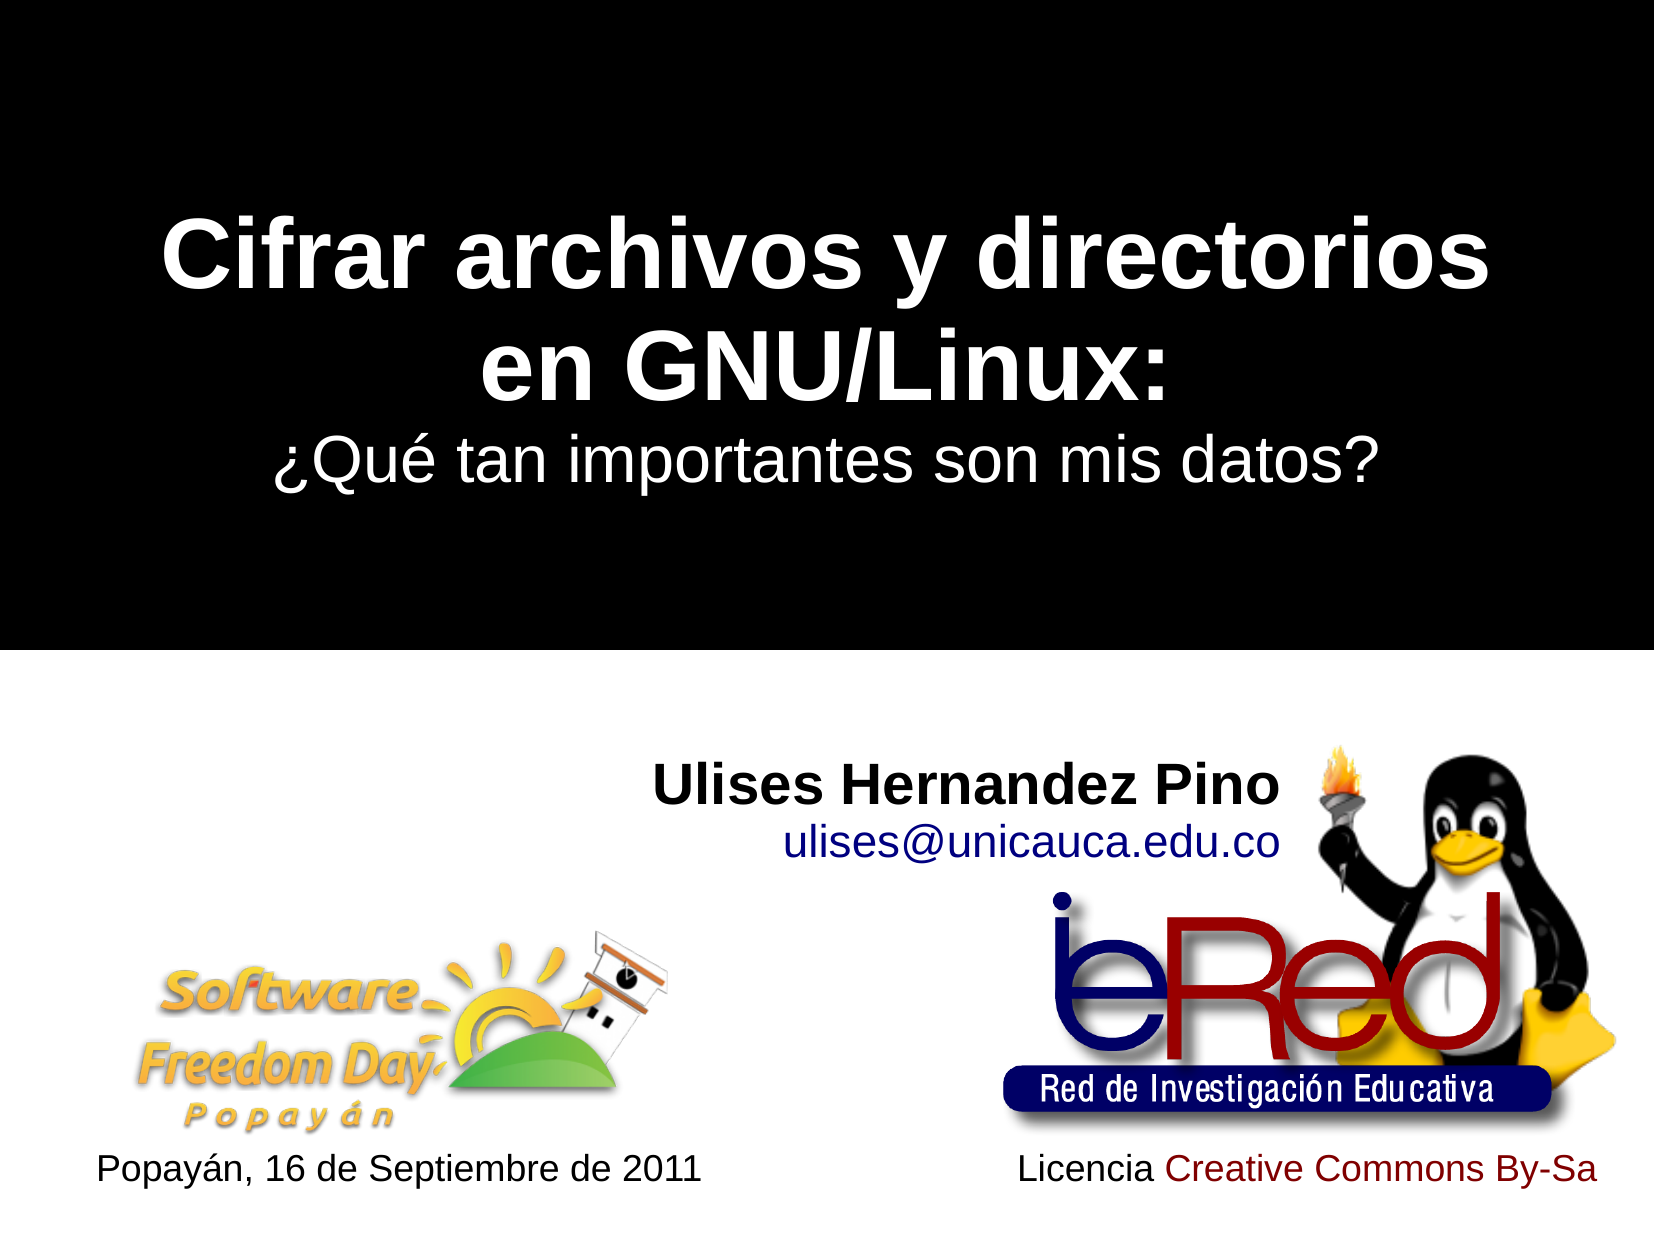

# Cifrar archivos y directorios en GNU/Linux: ¿Qué tan importantes son mis datos?
Ulises Hernandez Pino
ulises@unicauca.edu.co
Popayán, 16 de Septiembre de 2011
Licencia Creative Commons By-Sa
1